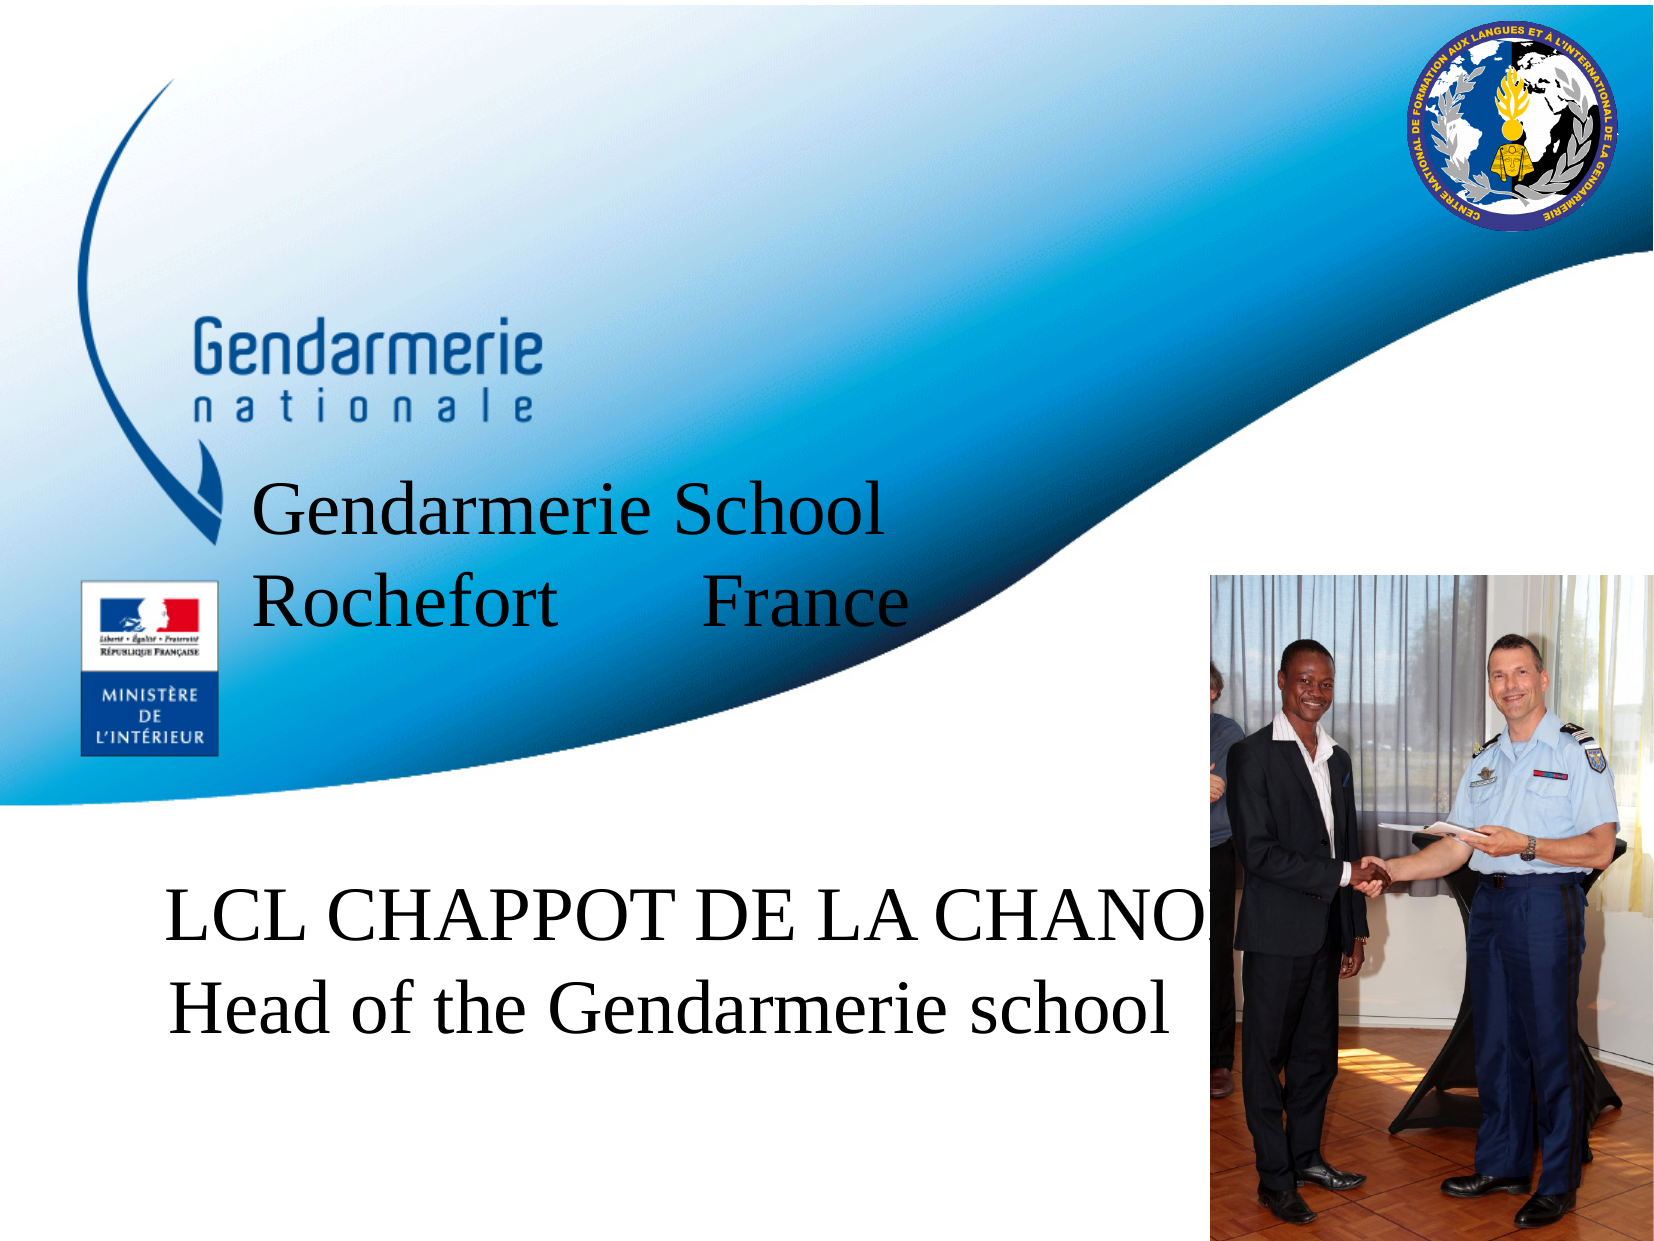

Gendarmerie School
Rochefort 	France
	LCL CHAPPOT DE LA CHANONIE
 Head of the Gendarmerie school